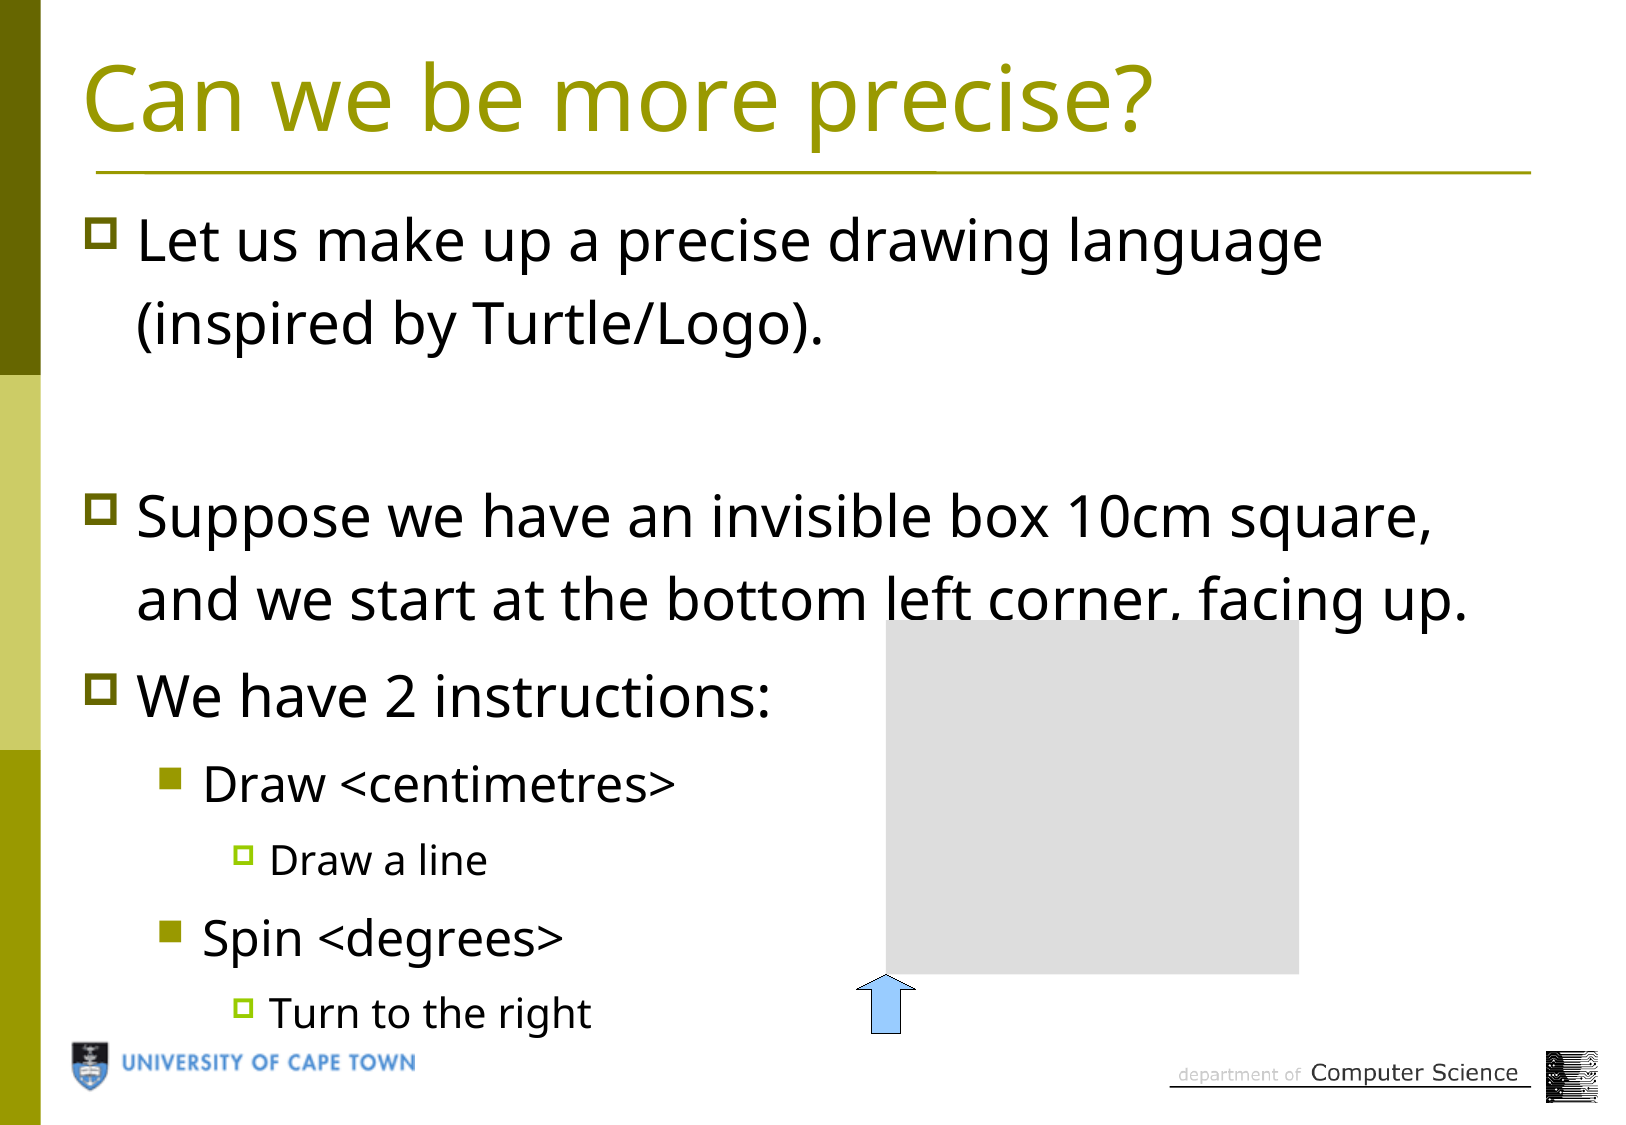

# Can we be more precise?
Let us make up a precise drawing language (inspired by Turtle/Logo).
Suppose we have an invisible box 10cm square, and we start at the bottom left corner, facing up.
We have 2 instructions:
Draw <centimetres>
Draw a line
Spin <degrees>
Turn to the right